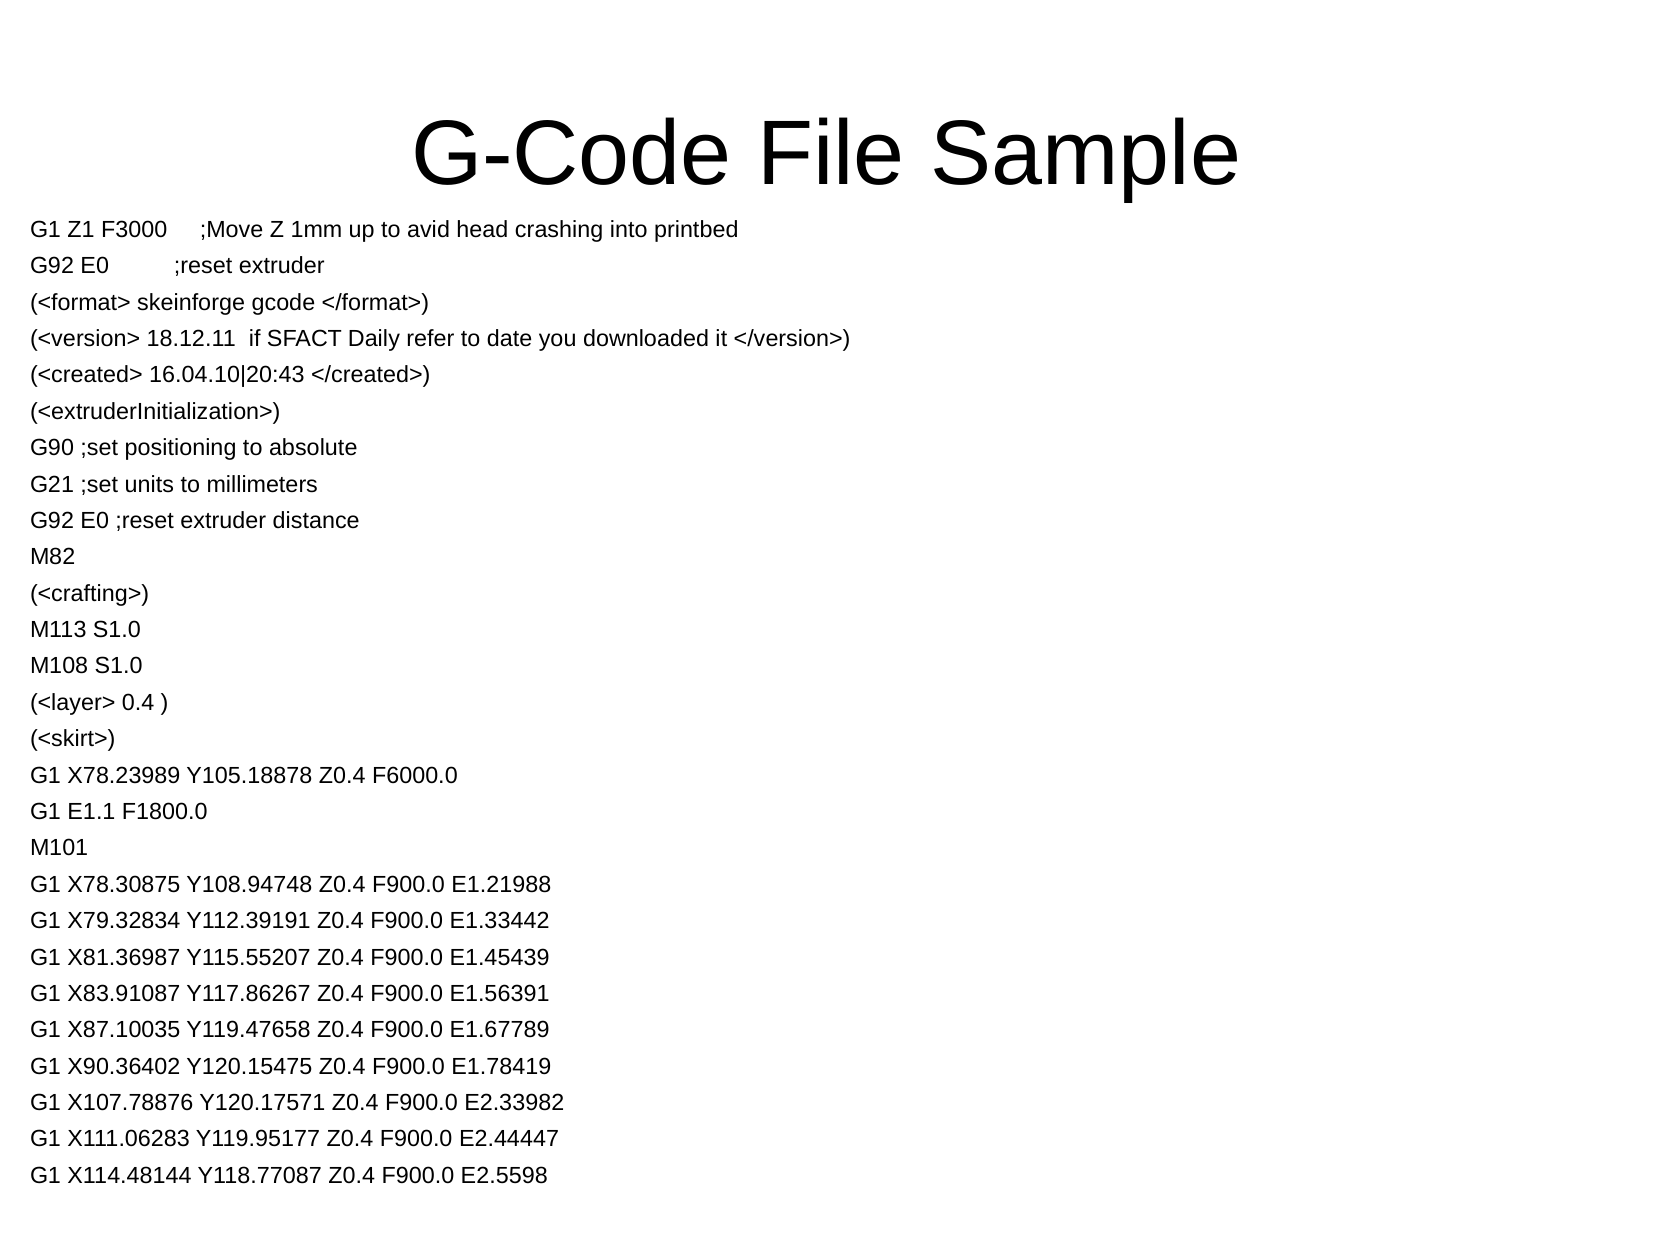

# G-Code File Sample
G1 Z1 F3000 ;Move Z 1mm up to avid head crashing into printbed
G92 E0 ;reset extruder
(<format> skeinforge gcode </format>)
(<version> 18.12.11 if SFACT Daily refer to date you downloaded it </version>)
(<created> 16.04.10|20:43 </created>)
(<extruderInitialization>)
G90 ;set positioning to absolute
G21 ;set units to millimeters
G92 E0 ;reset extruder distance
M82
(<crafting>)
M113 S1.0
M108 S1.0
(<layer> 0.4 )
(<skirt>)
G1 X78.23989 Y105.18878 Z0.4 F6000.0
G1 E1.1 F1800.0
M101
G1 X78.30875 Y108.94748 Z0.4 F900.0 E1.21988
G1 X79.32834 Y112.39191 Z0.4 F900.0 E1.33442
G1 X81.36987 Y115.55207 Z0.4 F900.0 E1.45439
G1 X83.91087 Y117.86267 Z0.4 F900.0 E1.56391
G1 X87.10035 Y119.47658 Z0.4 F900.0 E1.67789
G1 X90.36402 Y120.15475 Z0.4 F900.0 E1.78419
G1 X107.78876 Y120.17571 Z0.4 F900.0 E2.33982
G1 X111.06283 Y119.95177 Z0.4 F900.0 E2.44447
G1 X114.48144 Y118.77087 Z0.4 F900.0 E2.5598